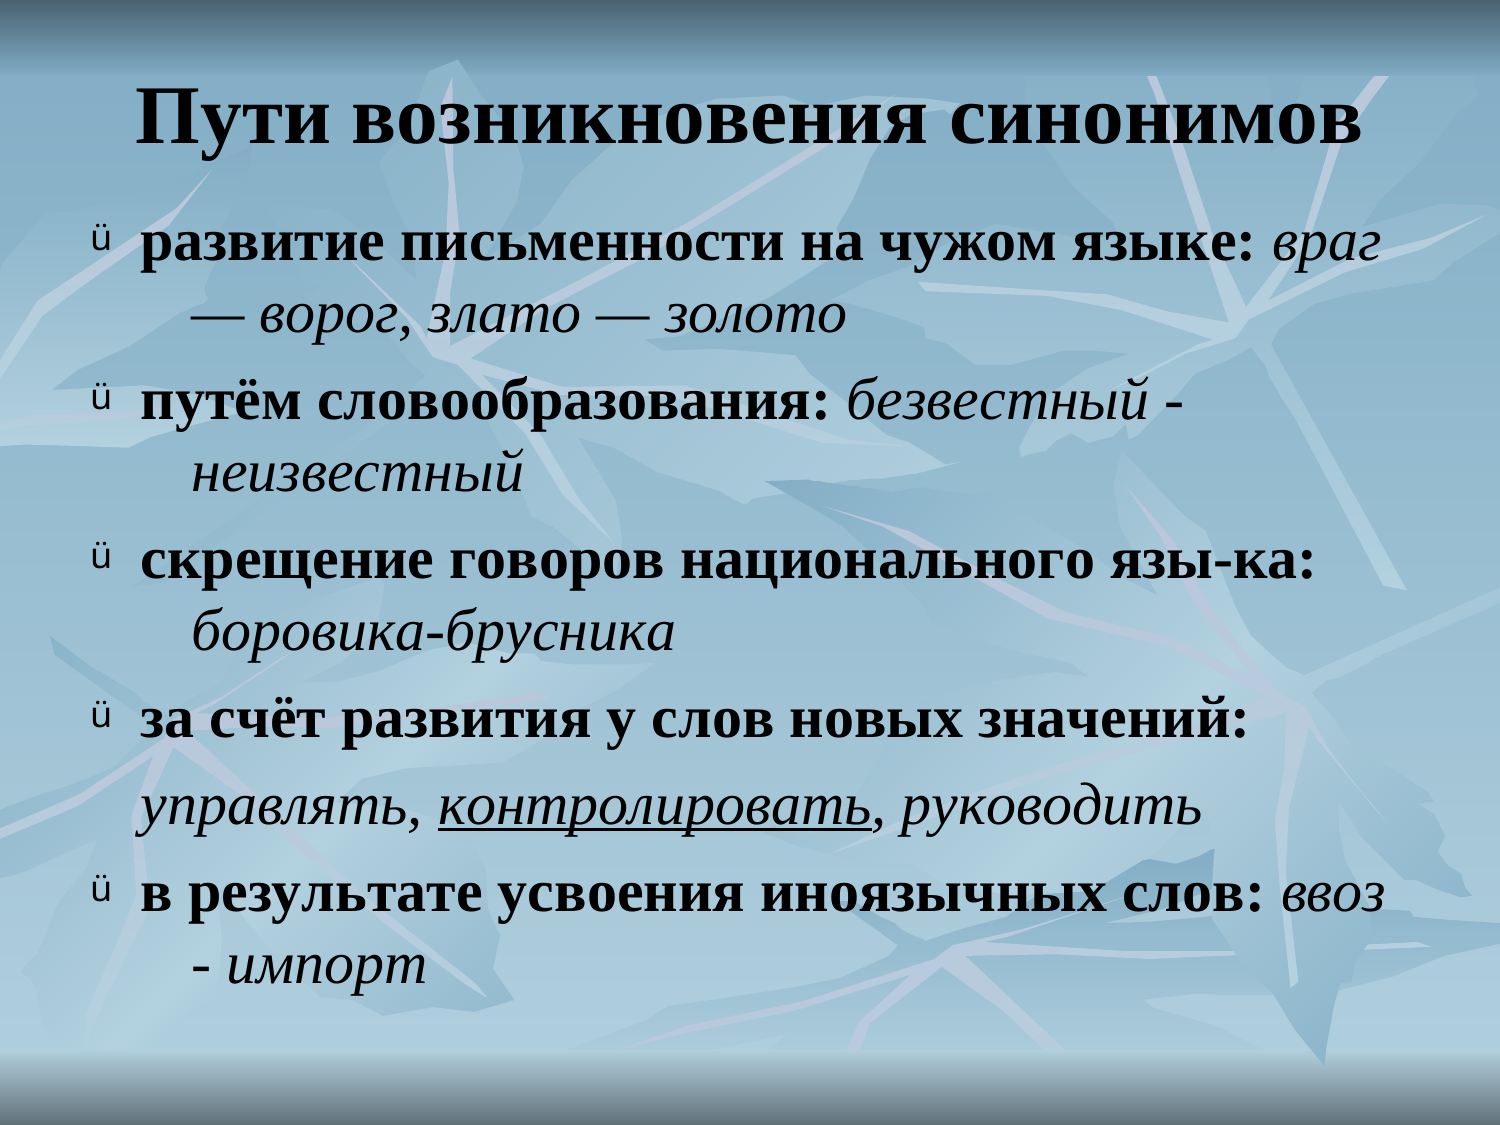

# Пути возникновения синонимов
развитие письменности на чужом языке: враг — ворог, злато — золото
путём словообразования: безвестный - неизвестный
скрещение говоров национального язы-ка: боровика-брусника
за счёт развития у слов новых значений:
управлять, контролировать, руководить
в результате усвоения иноязычных слов: ввоз - импорт